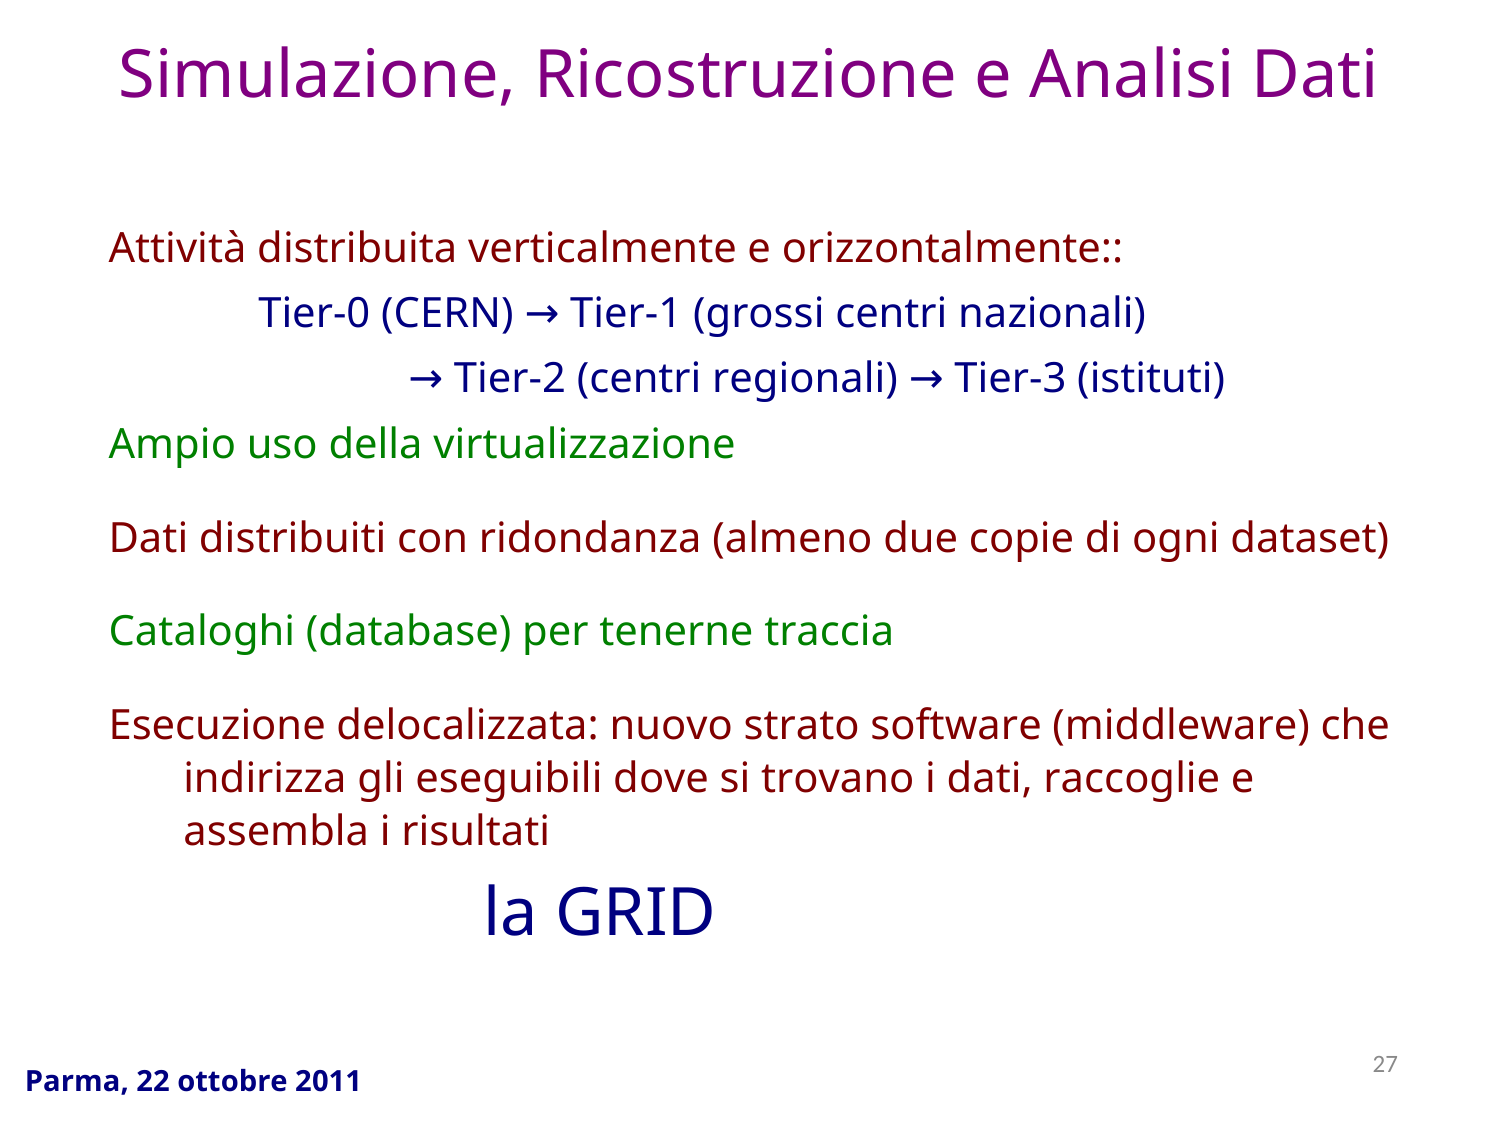

Simulazione, Ricostruzione e Analisi Dati
# Attività distribuita verticalmente e orizzontalmente::
		Tier-0 (CERN) → Tier-1 (grossi centri nazionali)
				→ Tier-2 (centri regionali) → Tier-3 (istituti)
Ampio uso della virtualizzazione
Dati distribuiti con ridondanza (almeno due copie di ogni dataset)‏
Cataloghi (database) per tenerne traccia
Esecuzione delocalizzata: nuovo strato software (middleware) che indirizza gli eseguibili dove si trovano i dati, raccoglie e assembla i risultati
					la GRID
27